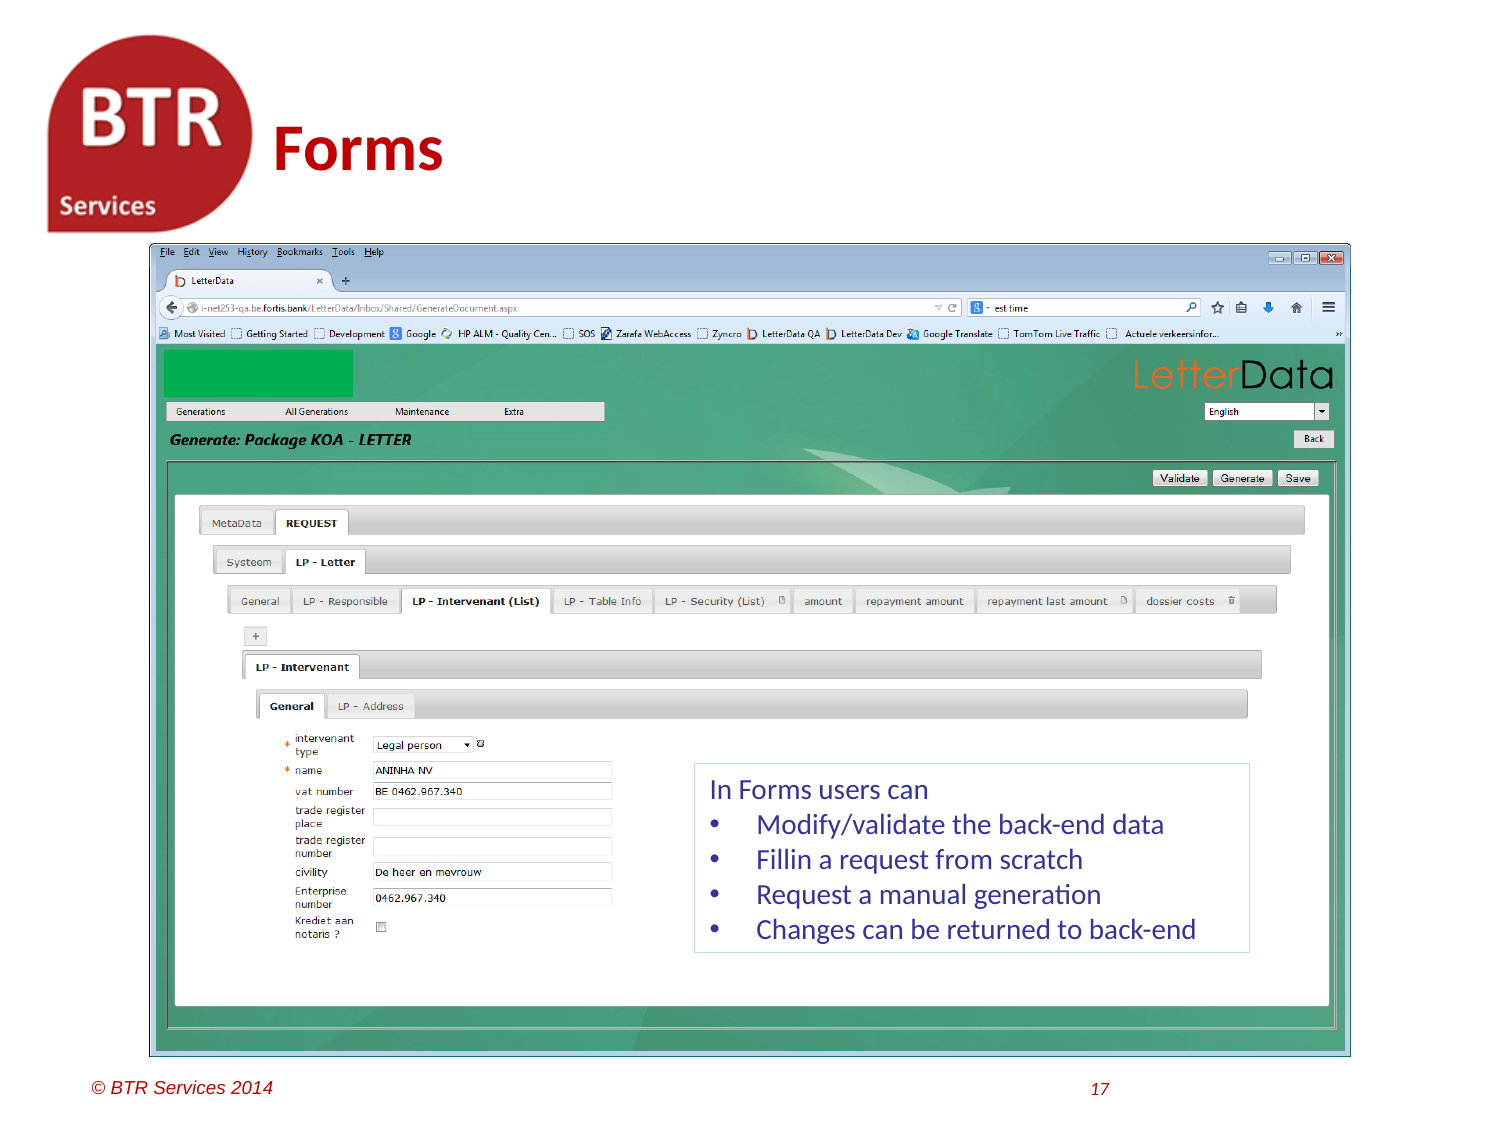

# Forms
In Forms users can
Modify/validate the back-end data
Fillin a request from scratch
Request a manual generation
Changes can be returned to back-end